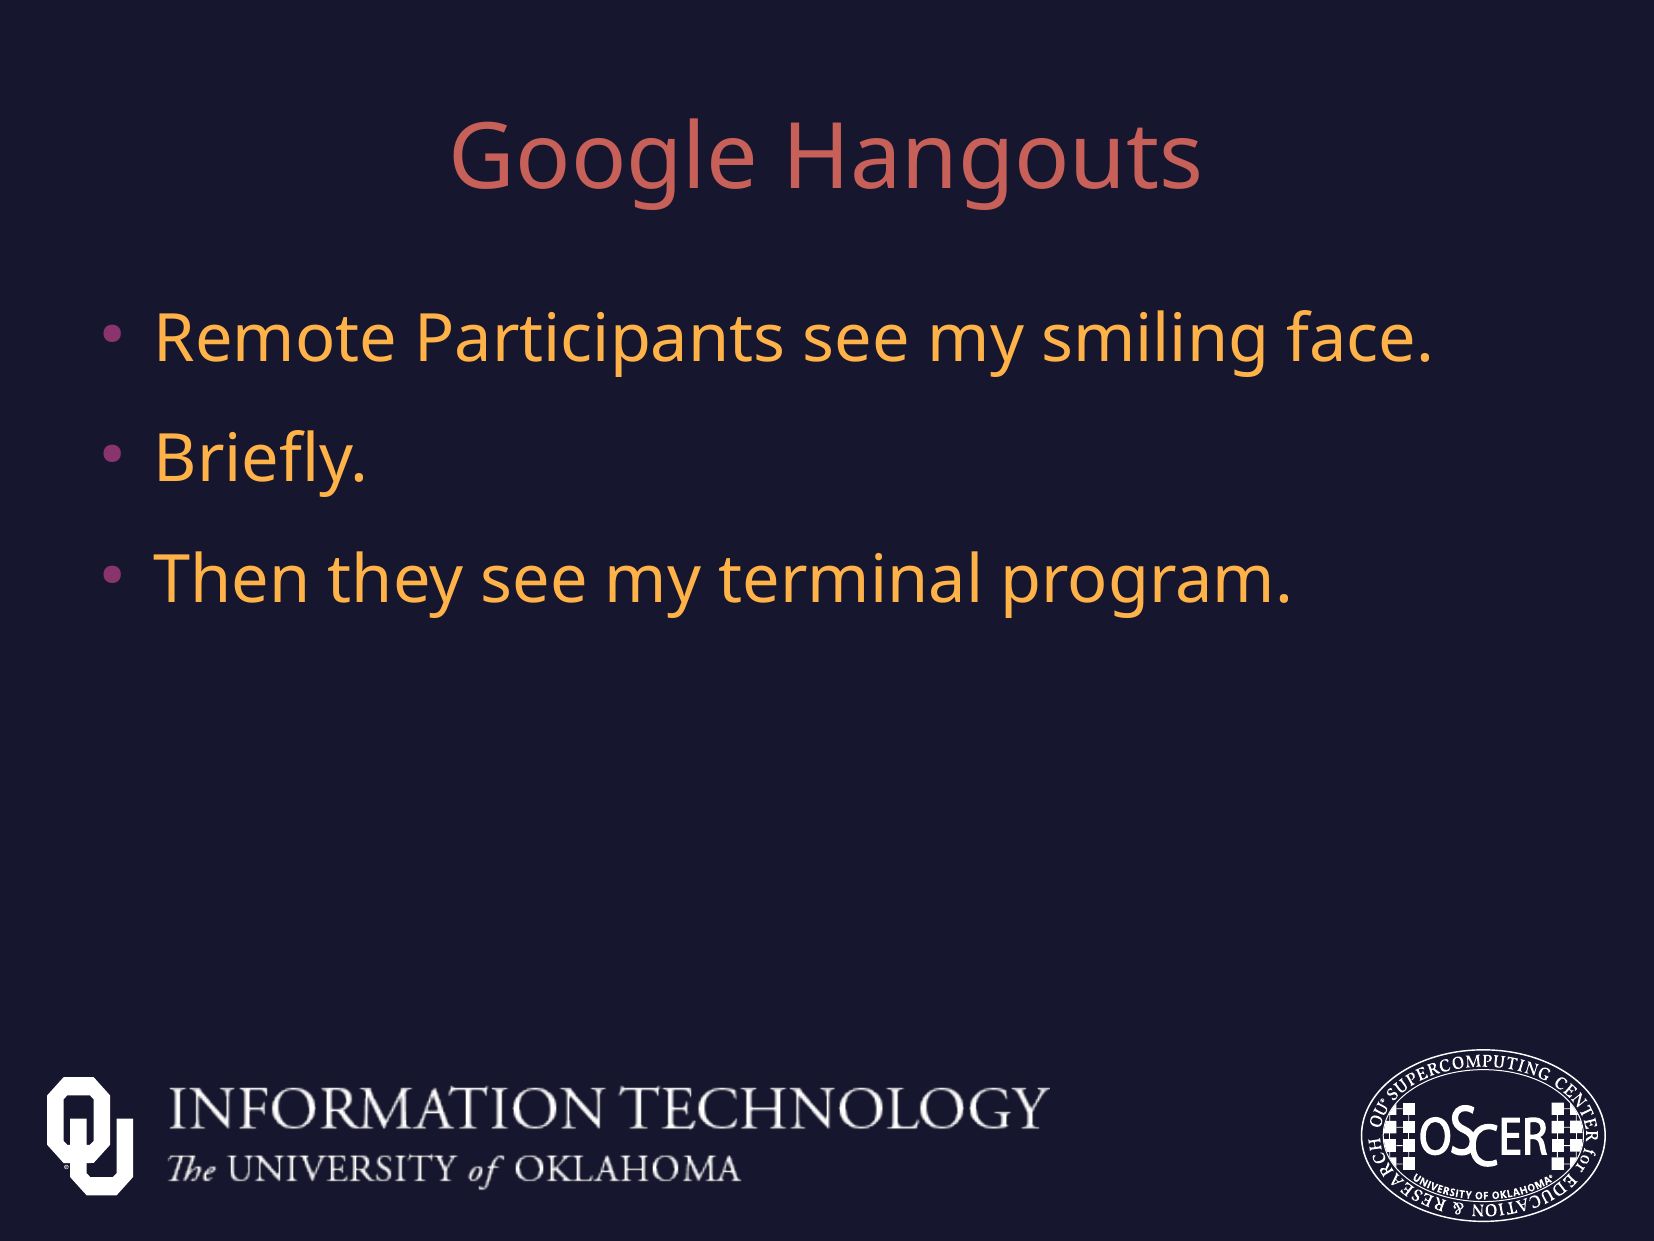

# Google Hangouts
Remote Participants see my smiling face.
Briefly.
Then they see my terminal program.